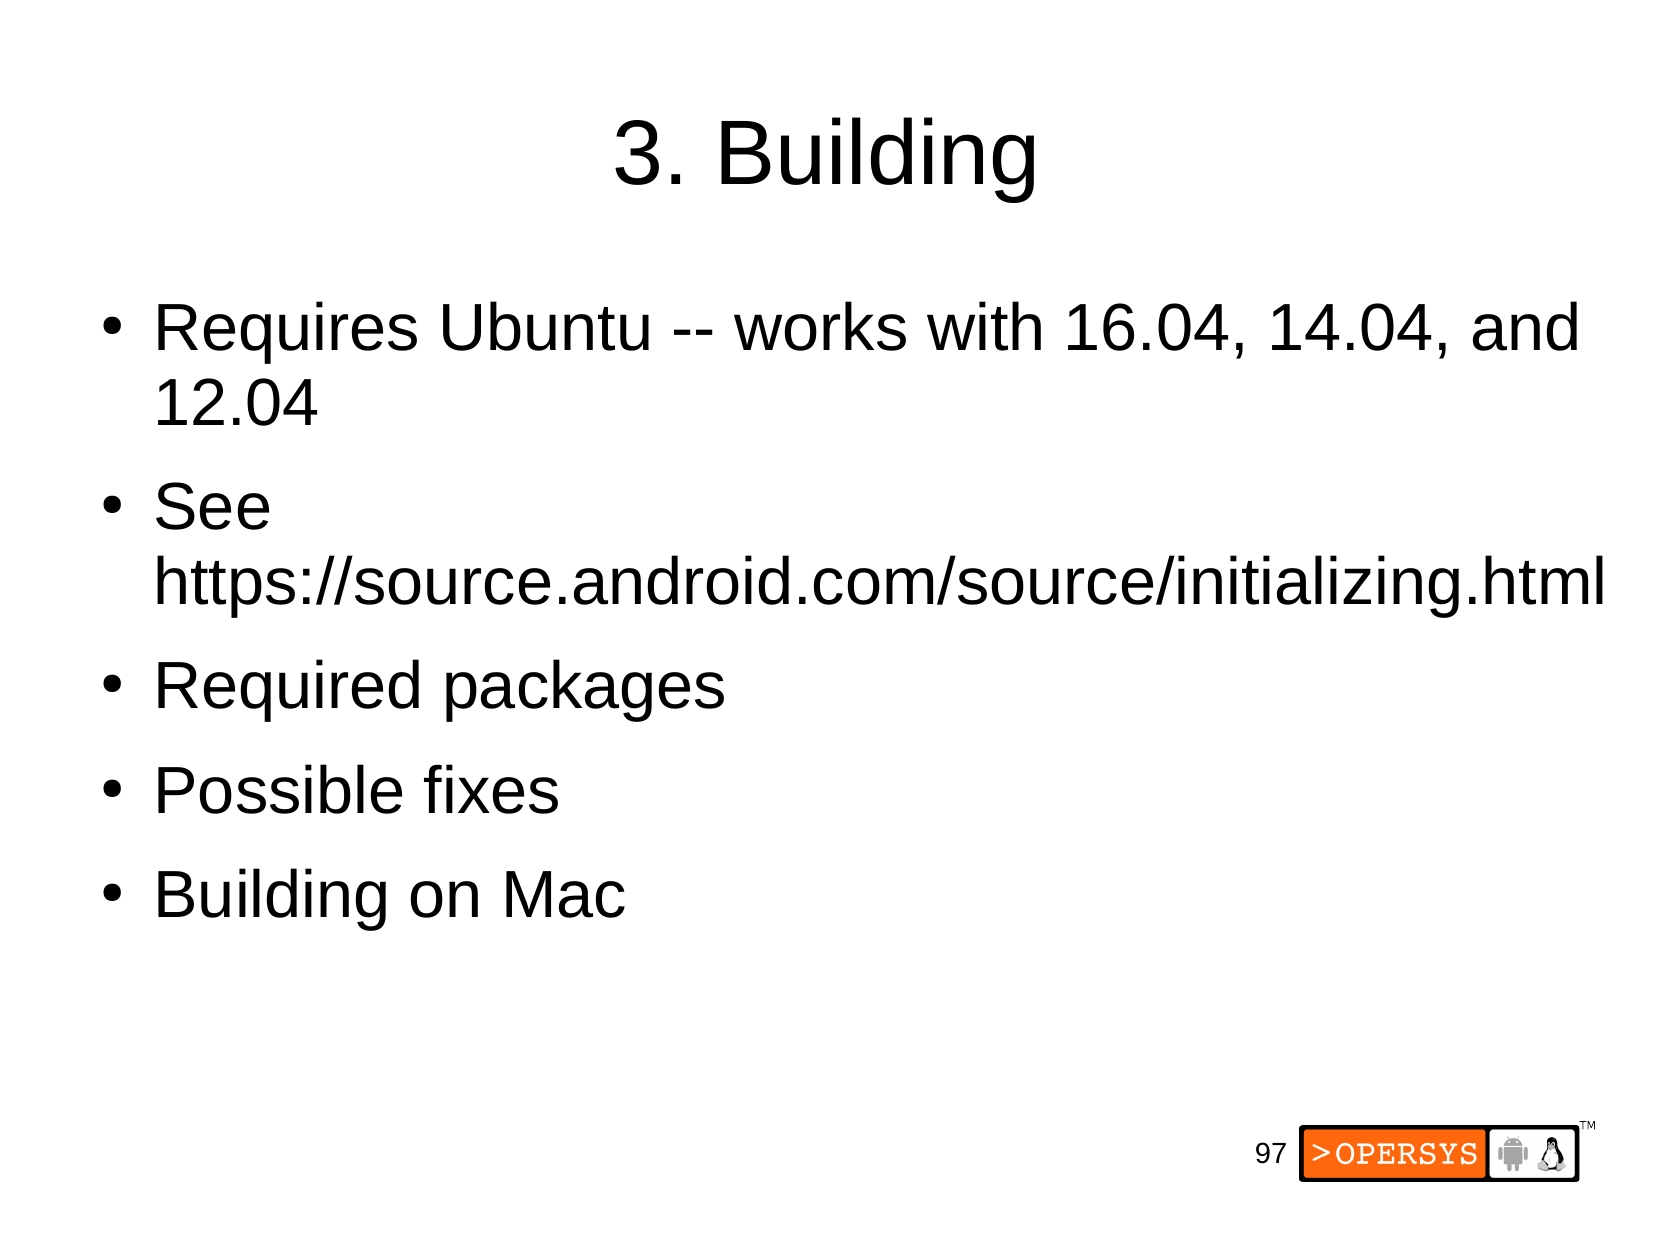

# 3. Building
Requires Ubuntu -- works with 16.04, 14.04, and 12.04
See https://source.android.com/source/initializing.html
Required packages
Possible fixes
Building on Mac